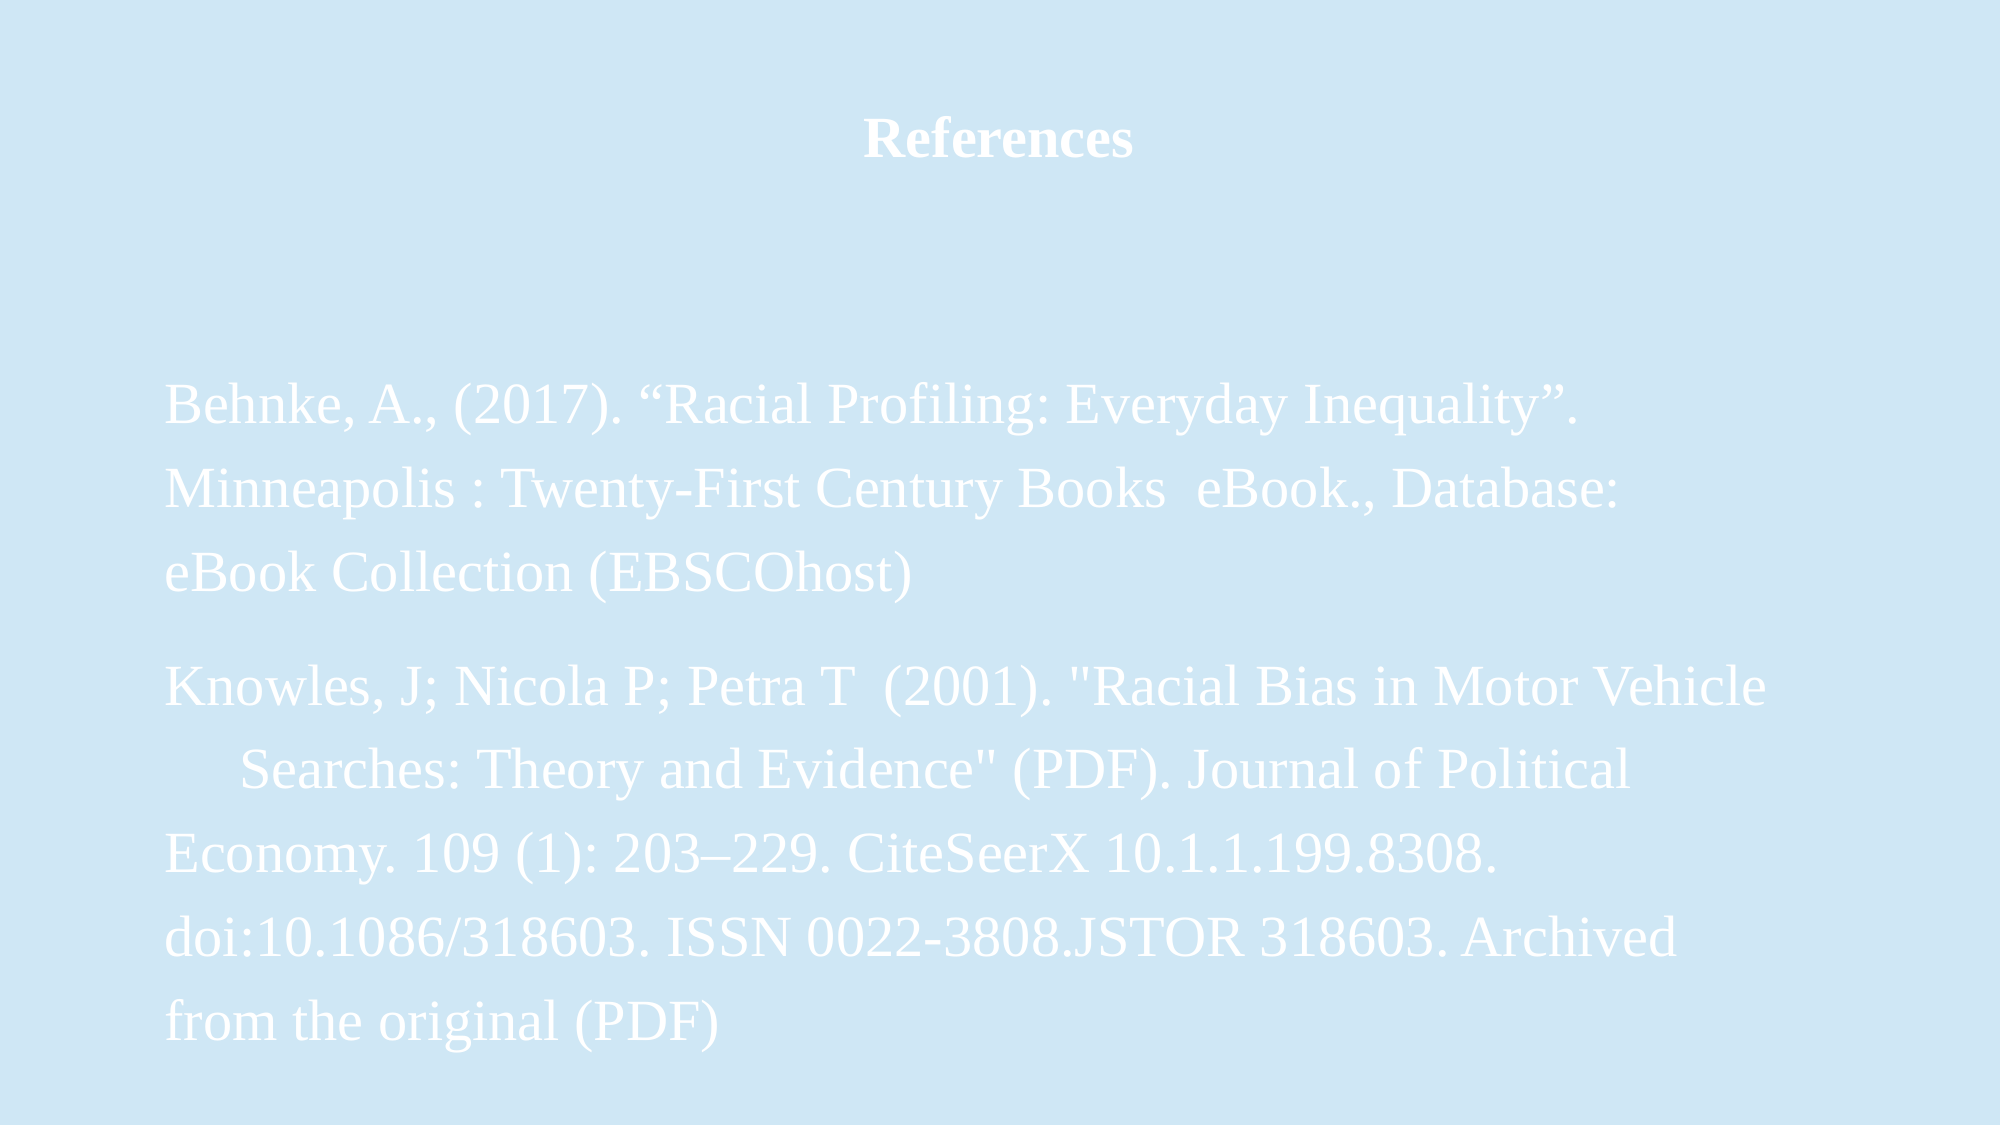

# References
Behnke, A., (2017). “Racial Profiling: Everyday Inequality”. 	Minneapolis : Twenty-First Century Books eBook., Database:		eBook Collection (EBSCOhost)
Knowles, J; Nicola P; Petra T (2001). "Racial Bias in Motor Vehicle		Searches: Theory and Evidence" (PDF). Journal of Political 	Economy. 109 (1): 203–229. CiteSeerX 10.1.1.199.8308.			doi:10.1086/318603. ISSN 0022-3808.JSTOR 318603. Archived	from the original (PDF)